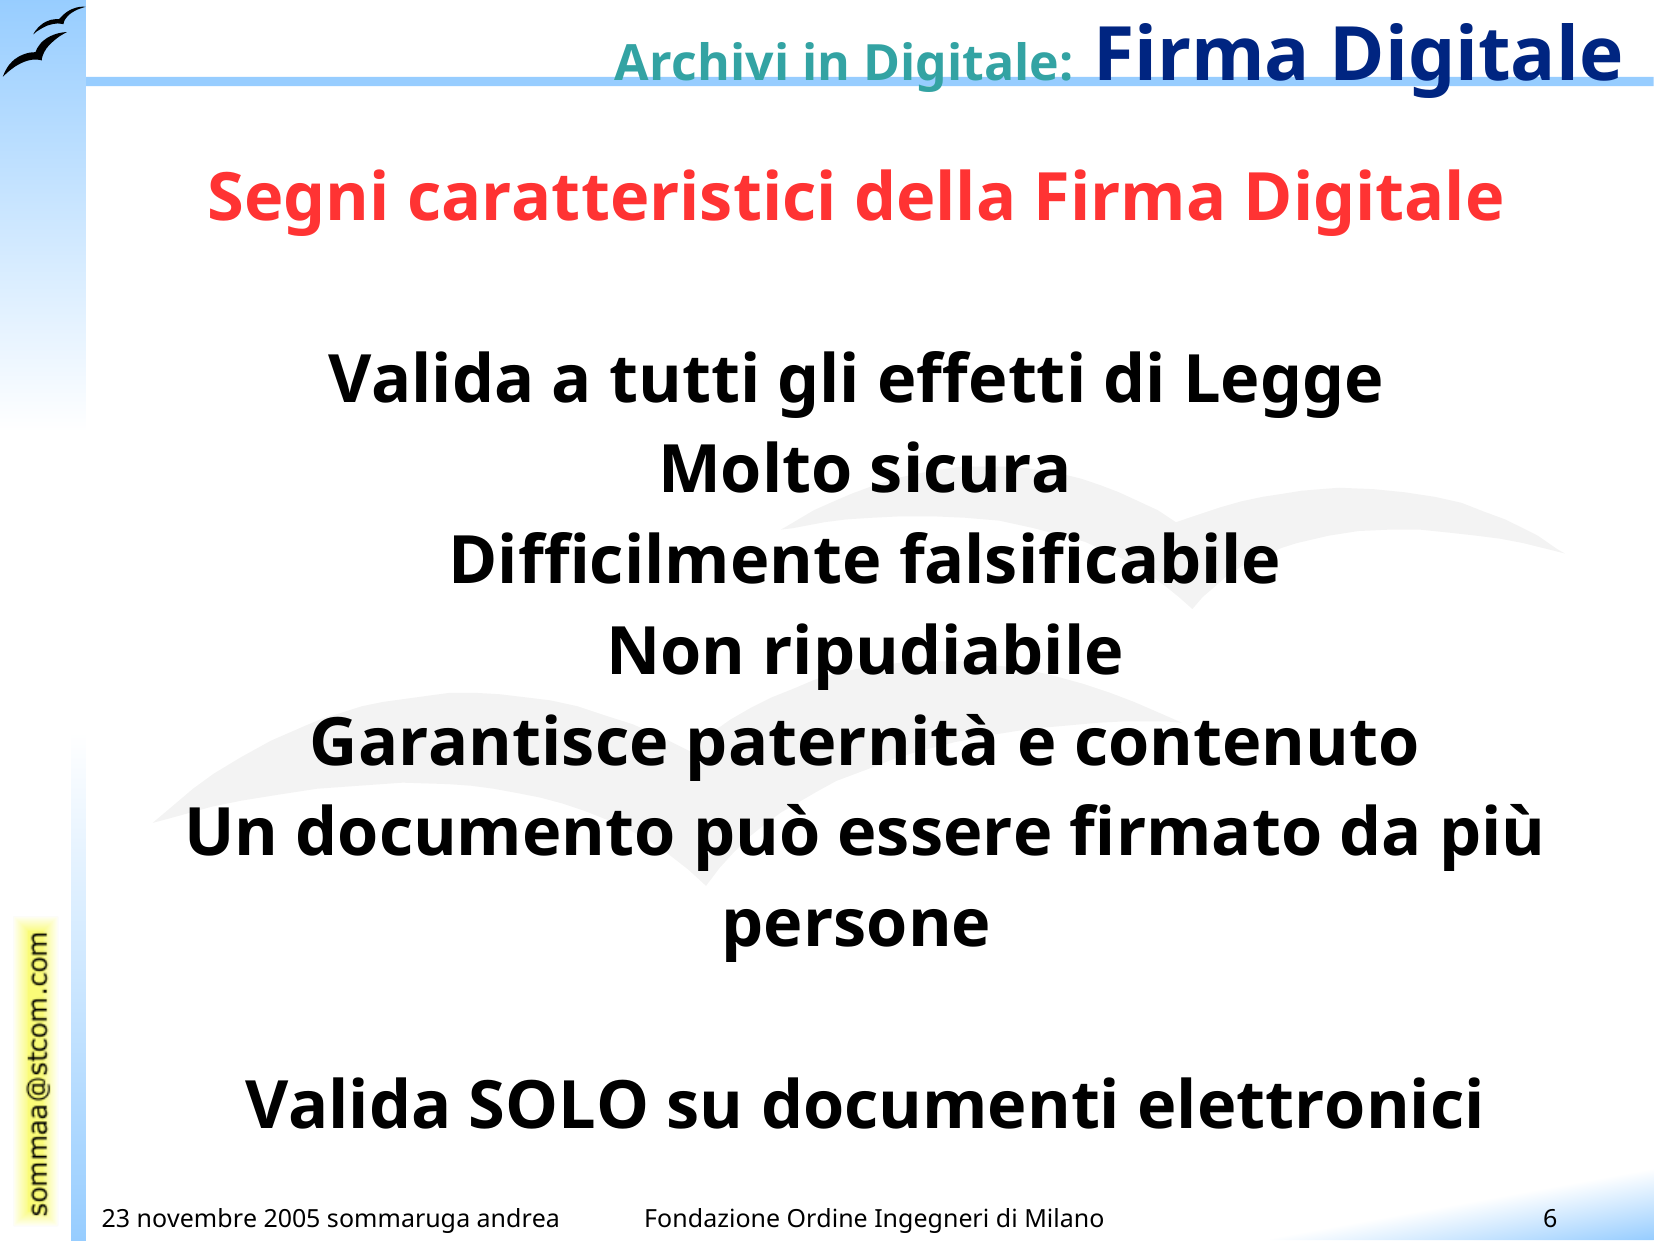

# Archivi in Digitale: Firma Digitale
Segni caratteristici della Firma Digitale
 Valida a tutti gli effetti di Legge
 Molto sicura
 Difficilmente falsificabile
 Non ripudiabile
 Garantisce paternità e contenuto
 Un documento può essere firmato da più persone
 Valida SOLO su documenti elettronici